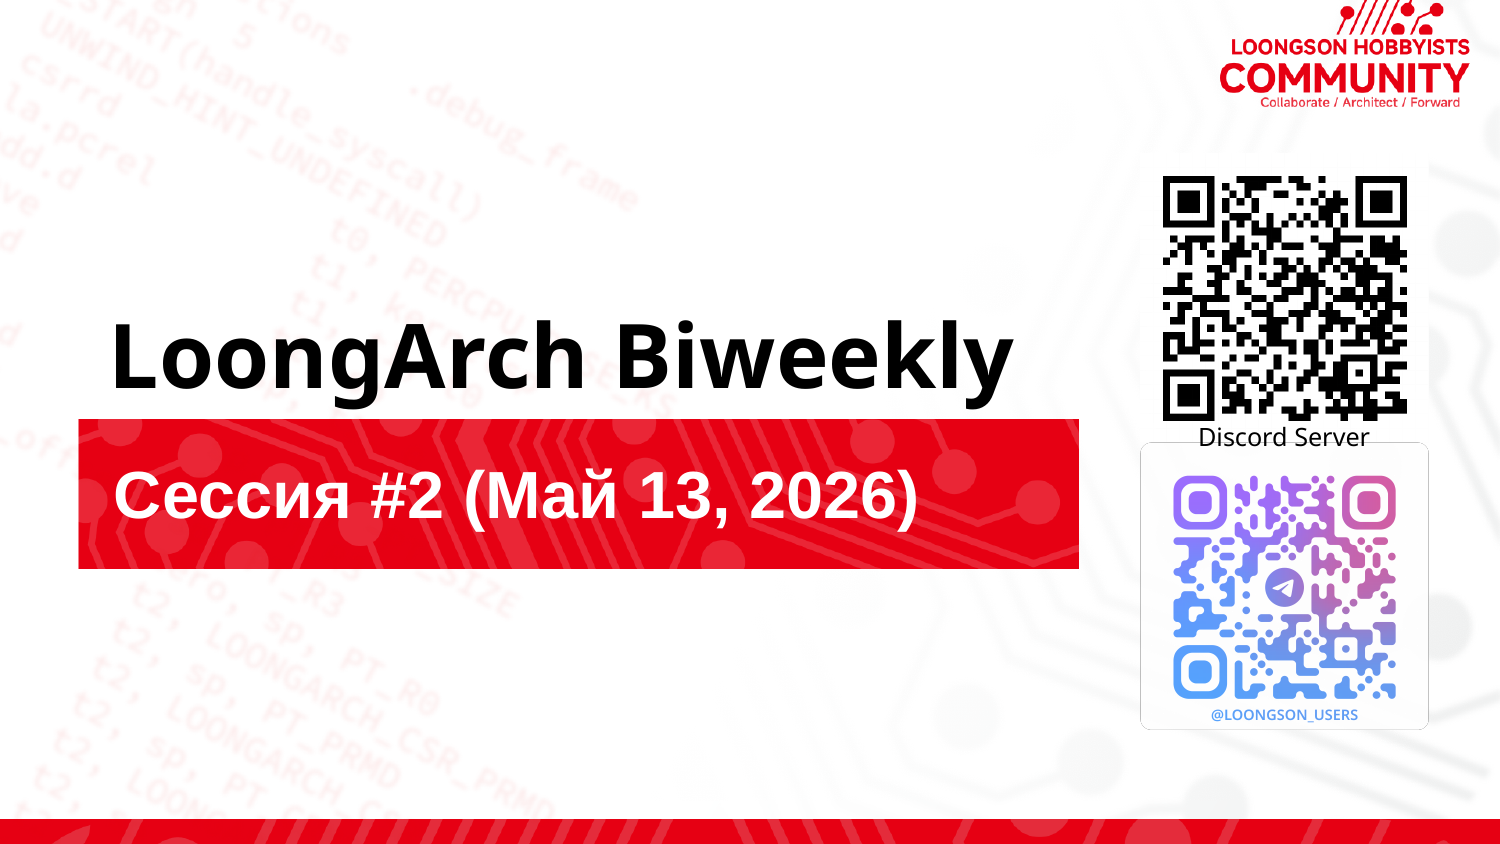

Discord Server
# LoongArch Biweekly
Сессия #2 (Май 13, 2026)